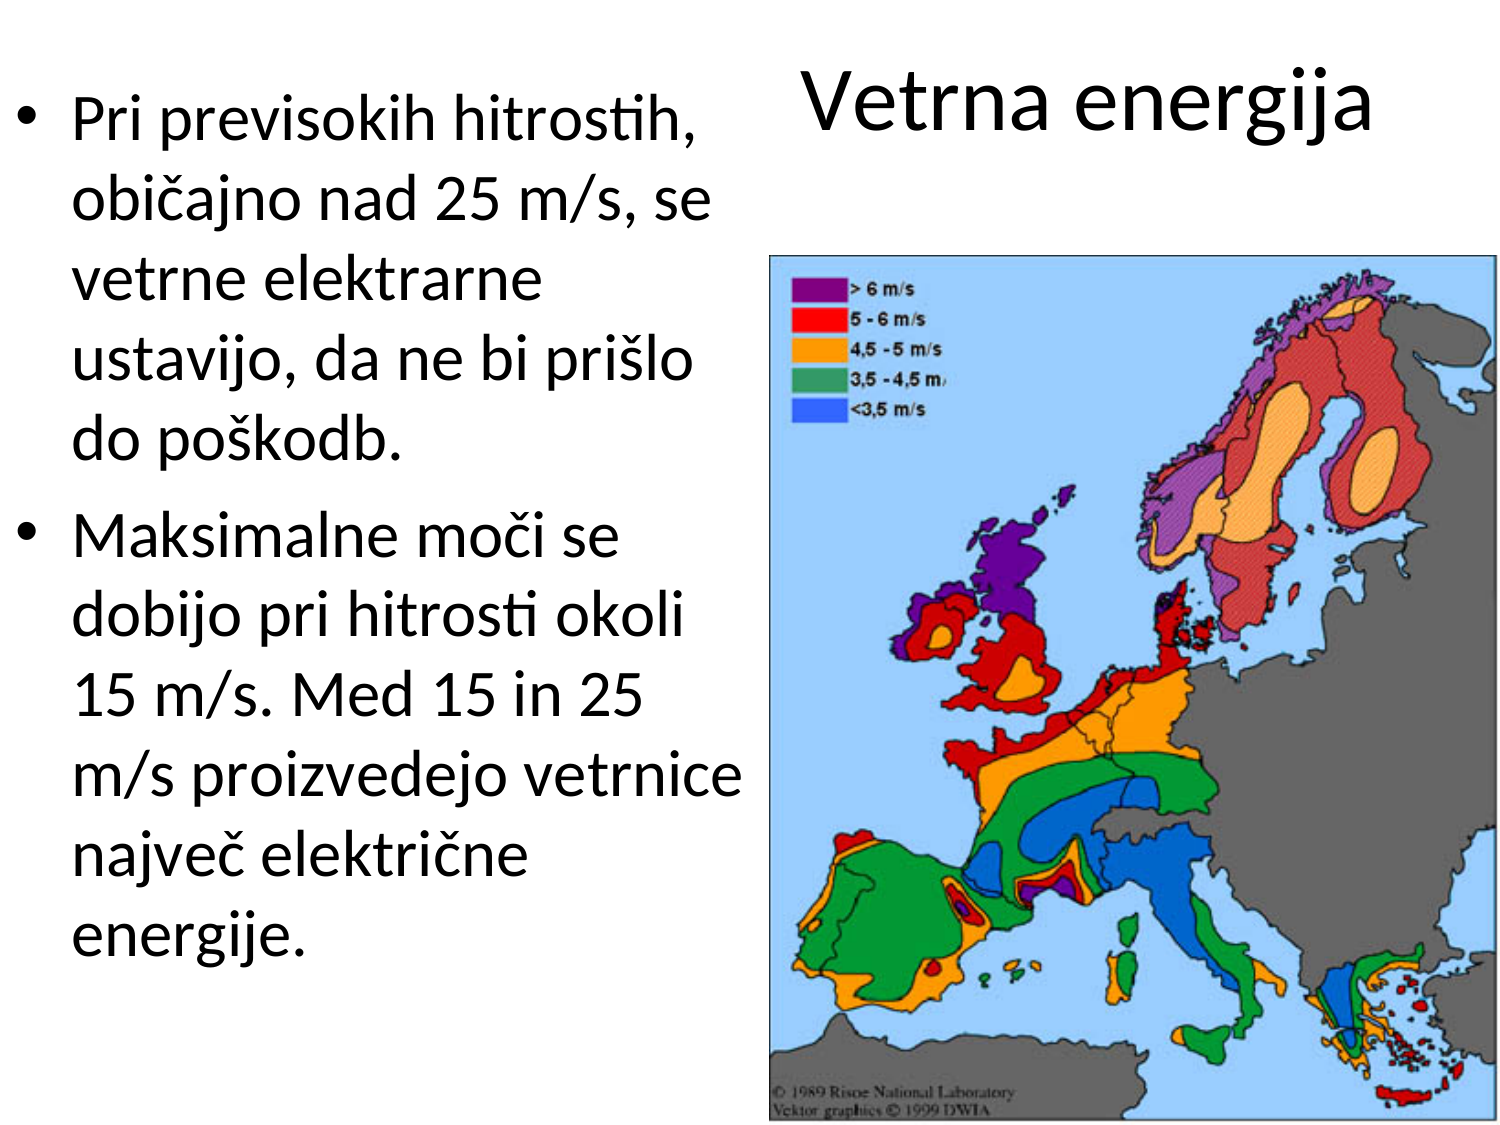

Vetrna energija
Pri previsokih hitrostih, običajno nad 25 m/s, se vetrne elektrarne ustavijo, da ne bi prišlo do poškodb.
Maksimalne moči se dobijo pri hitrosti okoli 15 m/s. Med 15 in 25 m/s proizvedejo vetrnice največ električne energije.